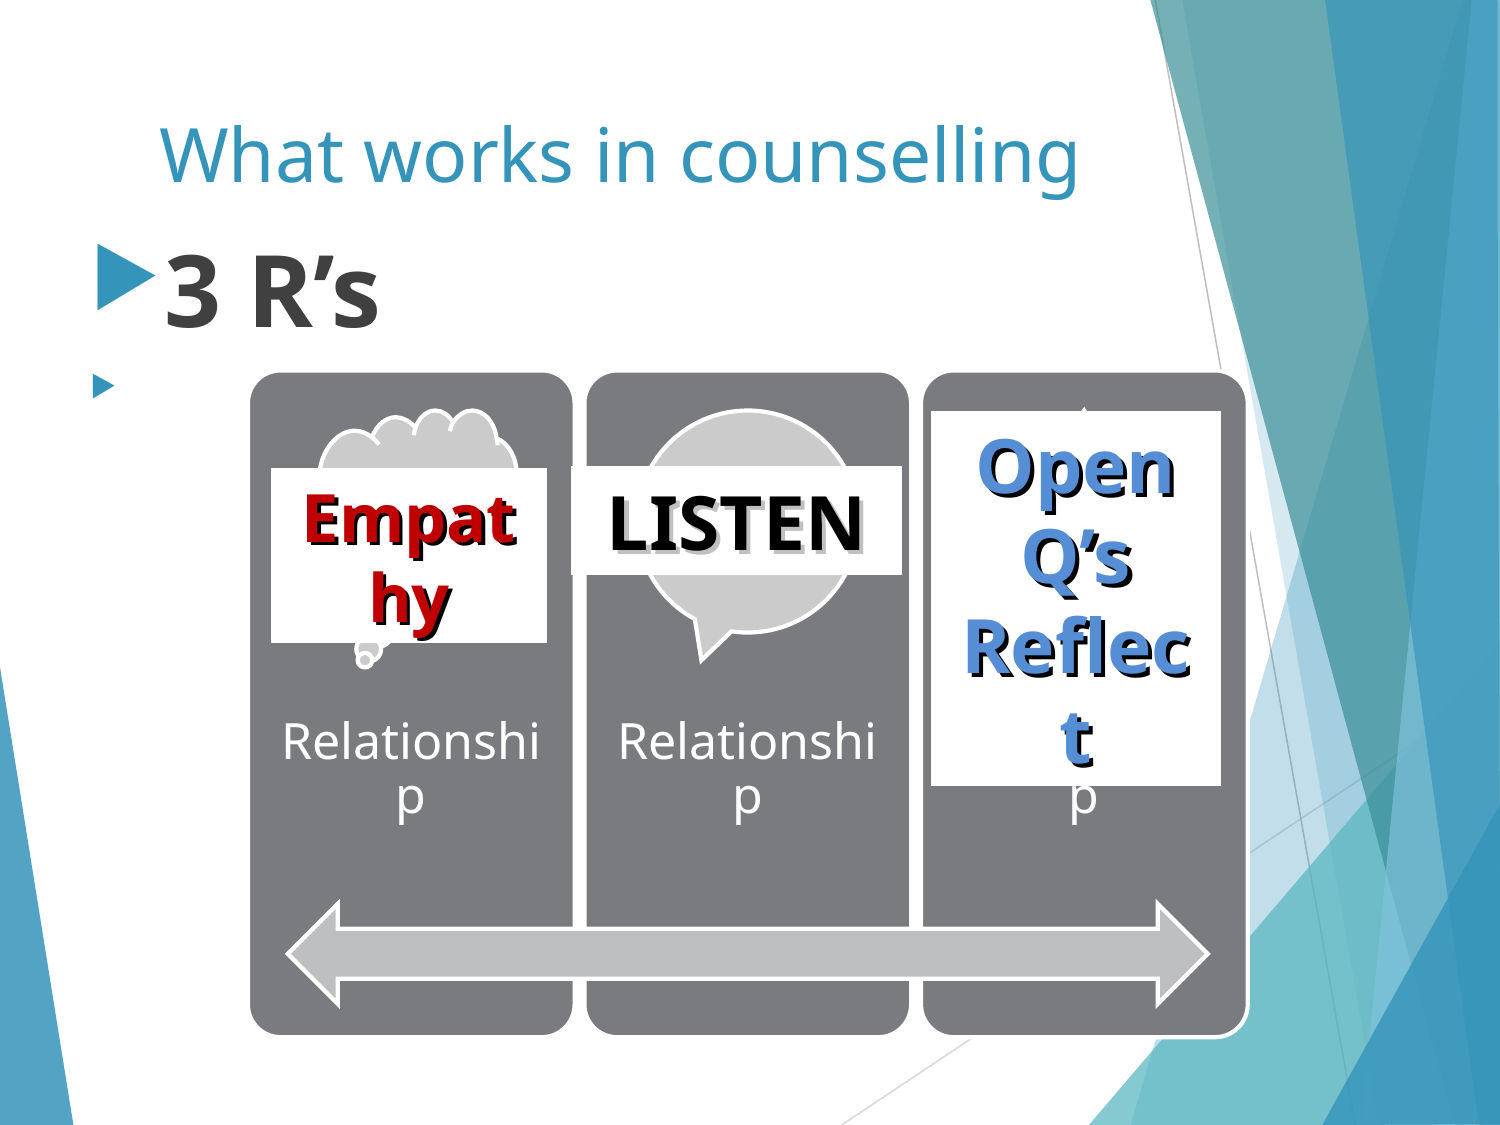

# What works in counselling
3 R’s
Relationship
Relationship
Relationship
Open Q’s Reflect
Empathy
LISTEN